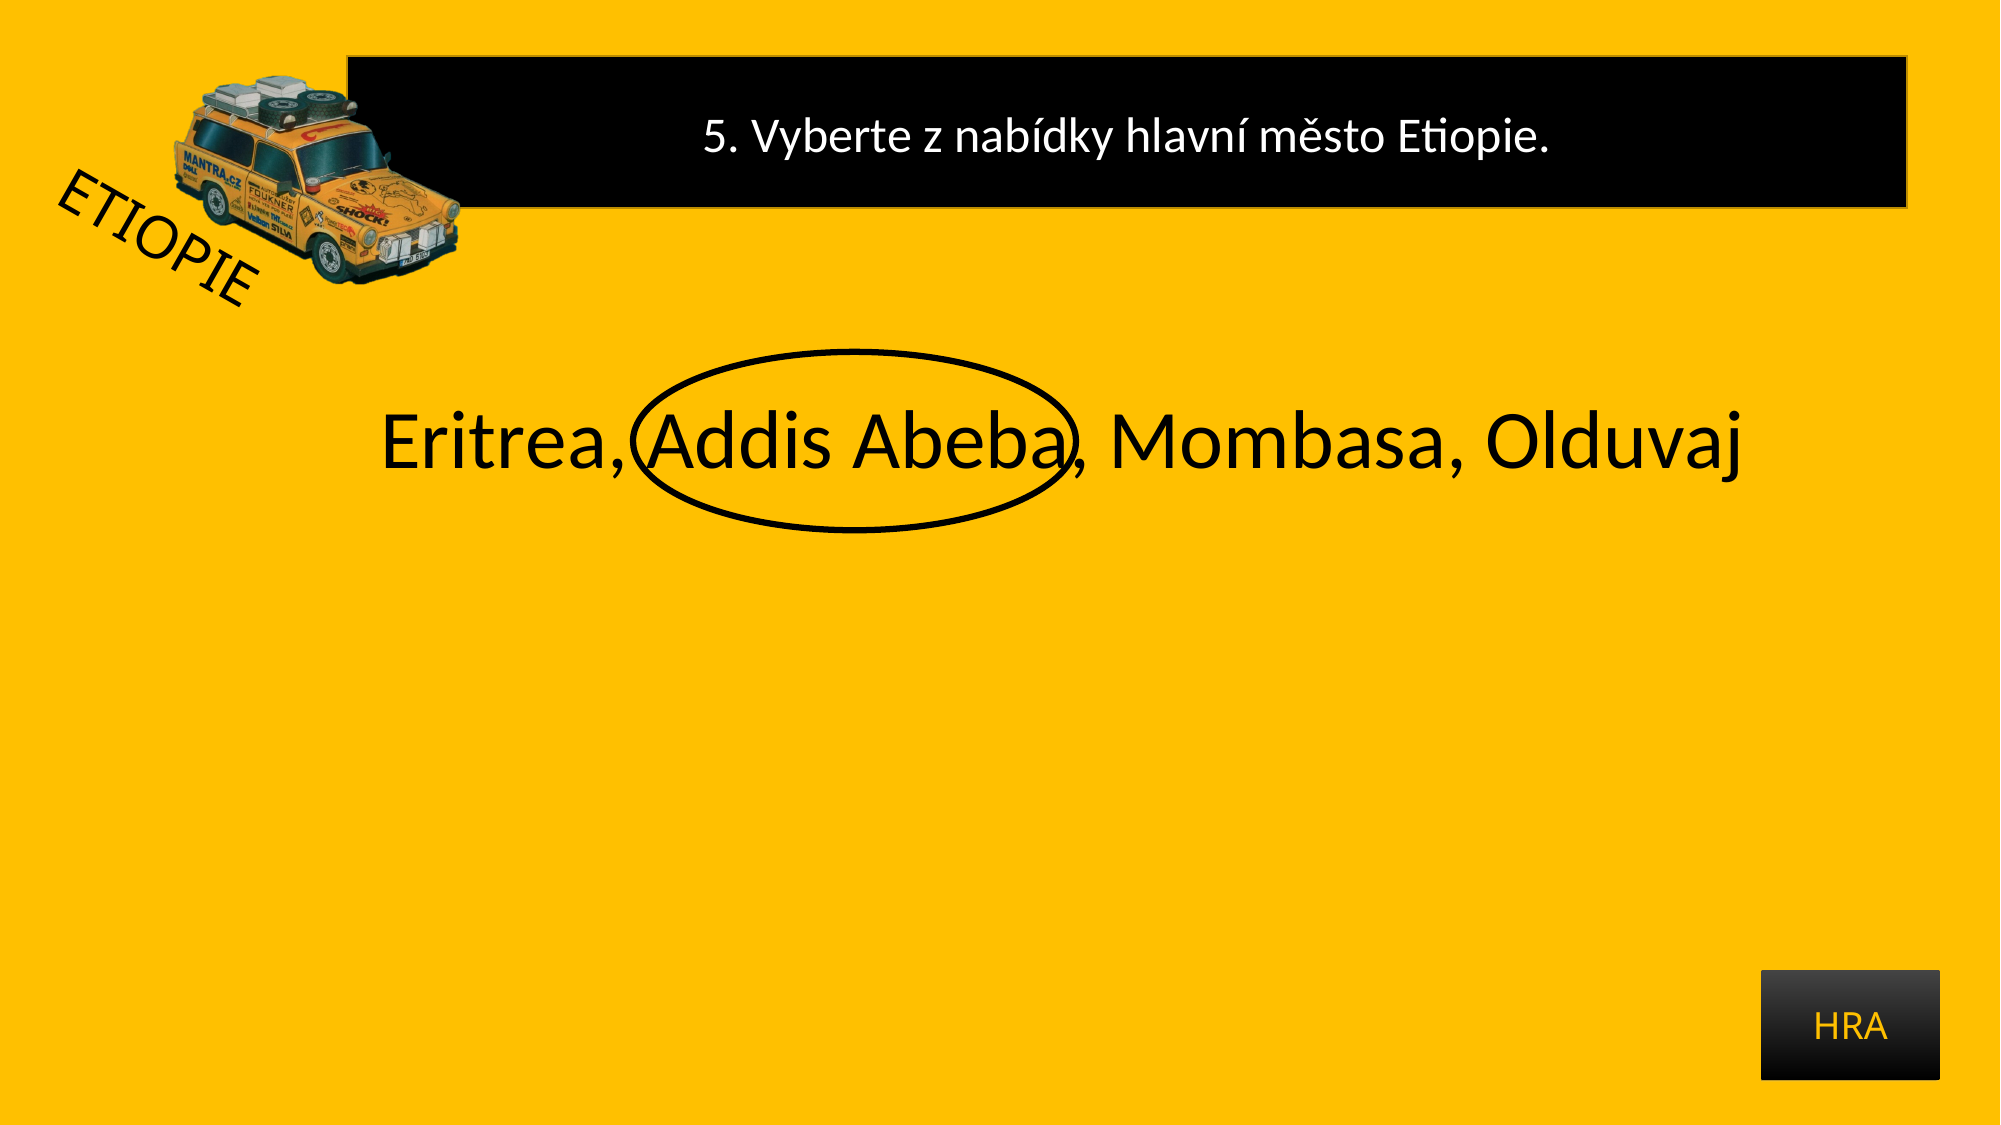

5. Vyberte z nabídky hlavní město Etiopie.
ETIOPIE
Eritrea, Addis Abeba, Mombasa, Olduvaj
HRA